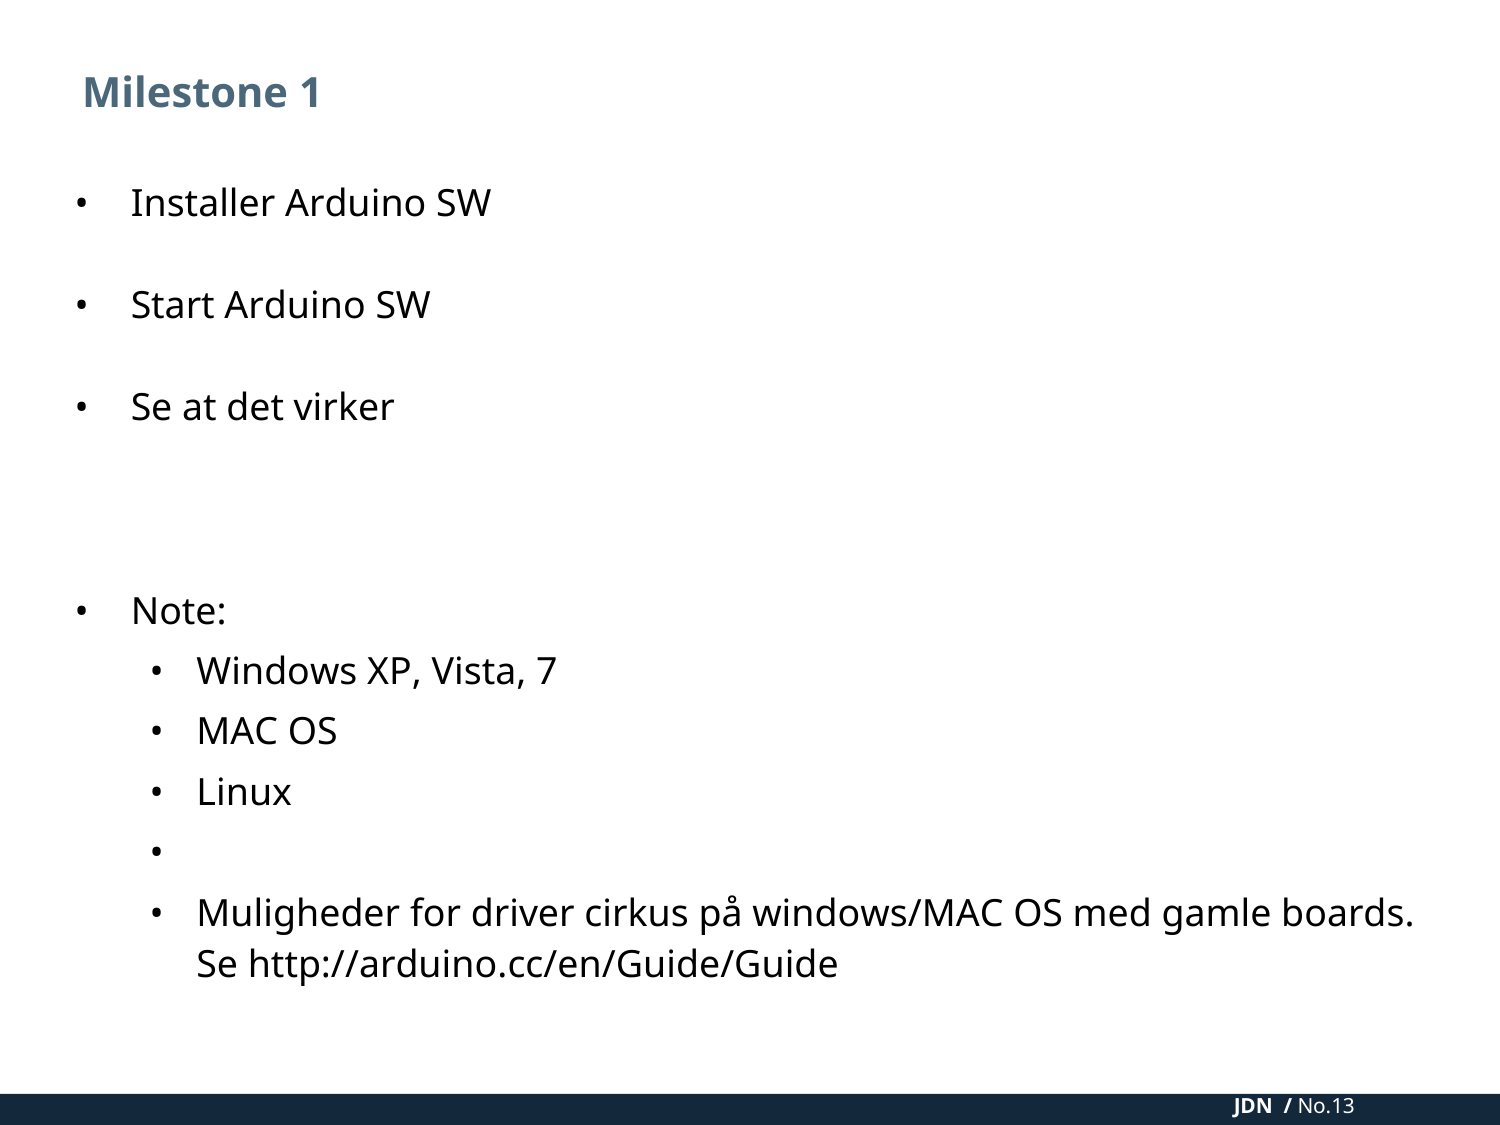

# Milestone 1
Installer Arduino SW
Start Arduino SW
Se at det virker
Note:
Windows XP, Vista, 7
MAC OS
Linux
Muligheder for driver cirkus på windows/MAC OS med gamle boards. Se http://arduino.cc/en/Guide/Guide